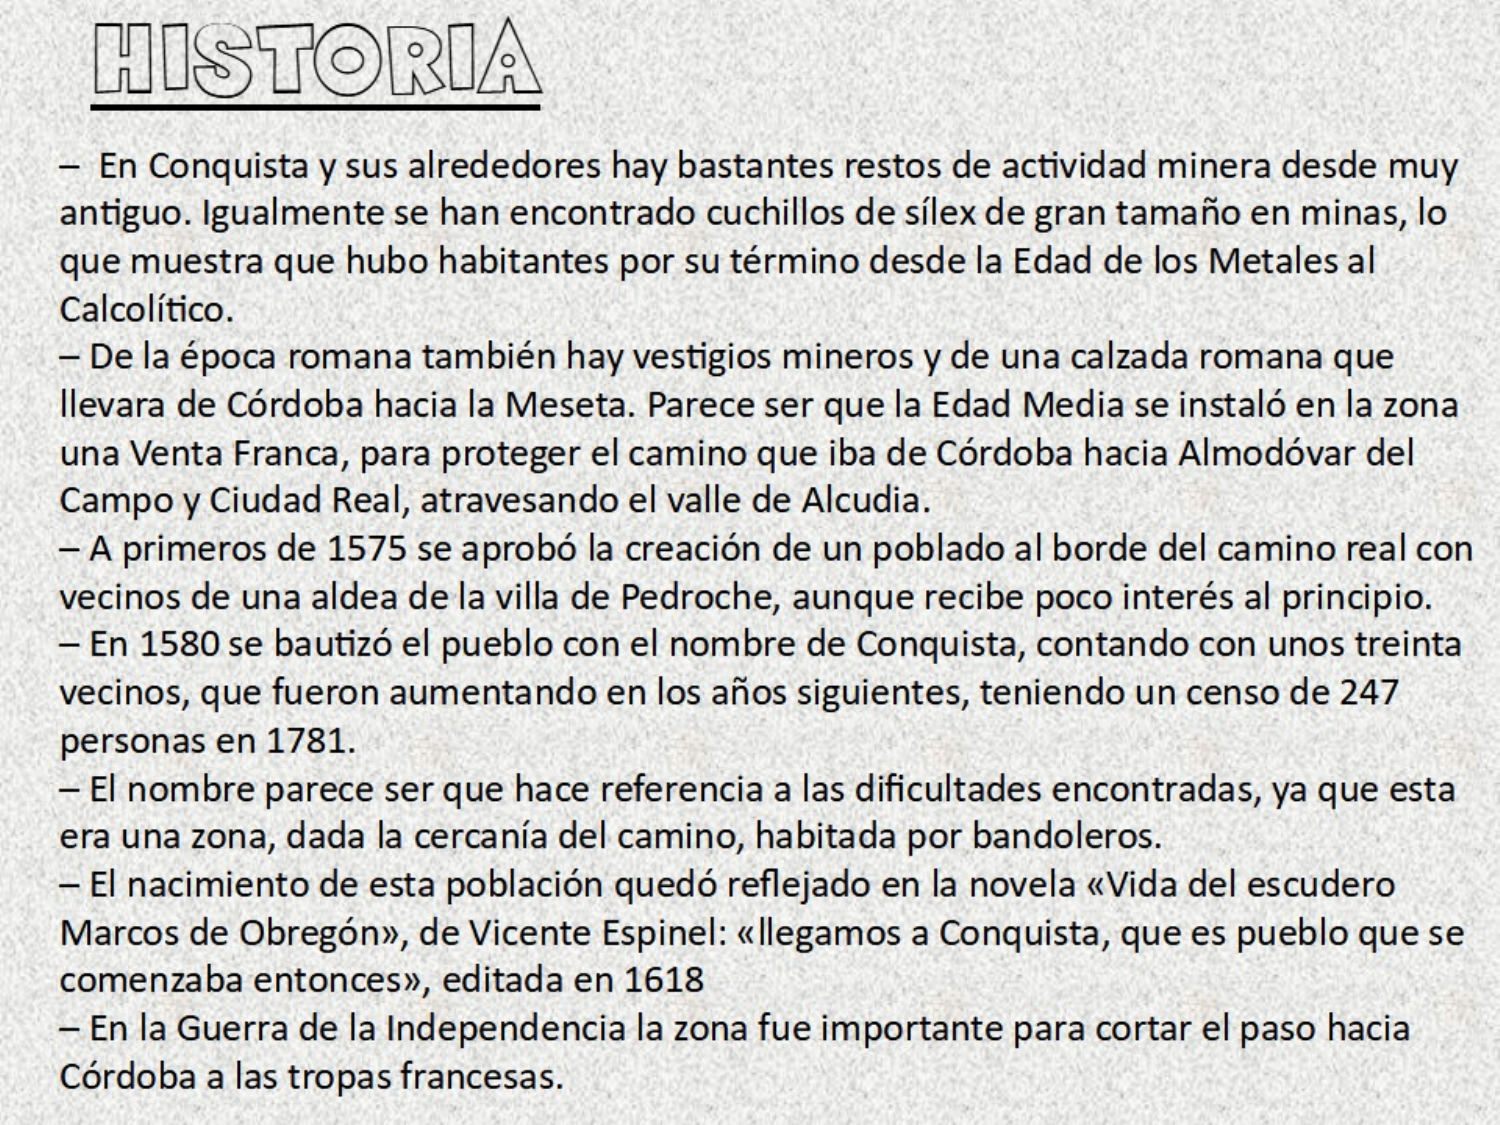

El día 27 de mayo de 1.553 se concedió el título de Villa a la localidad, mediante el pago de 300.000 maravedíes.